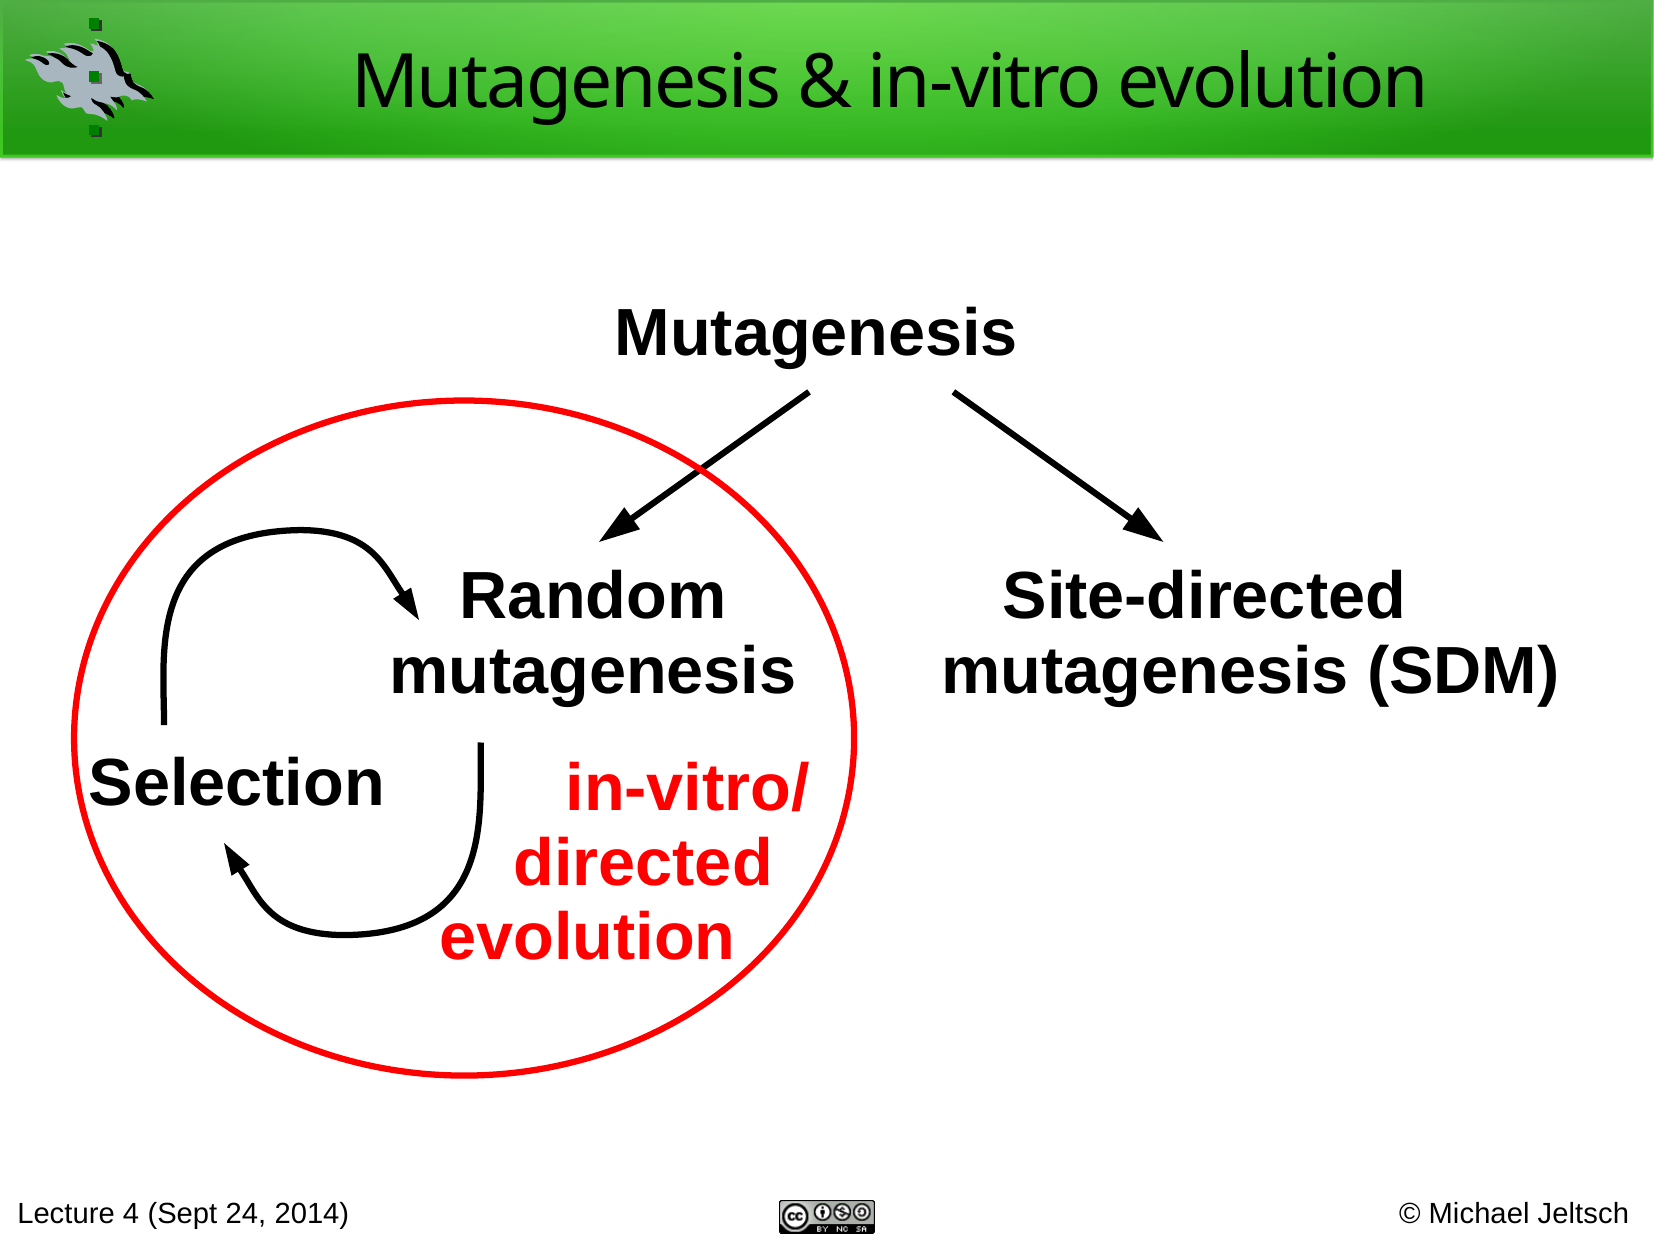

# Mutagenesis & in-vitro evolution
Mutagenesis
in-vitro/
directed
evolution
Selection
Random
mutagenesis
Site-directed
mutagenesis (SDM)